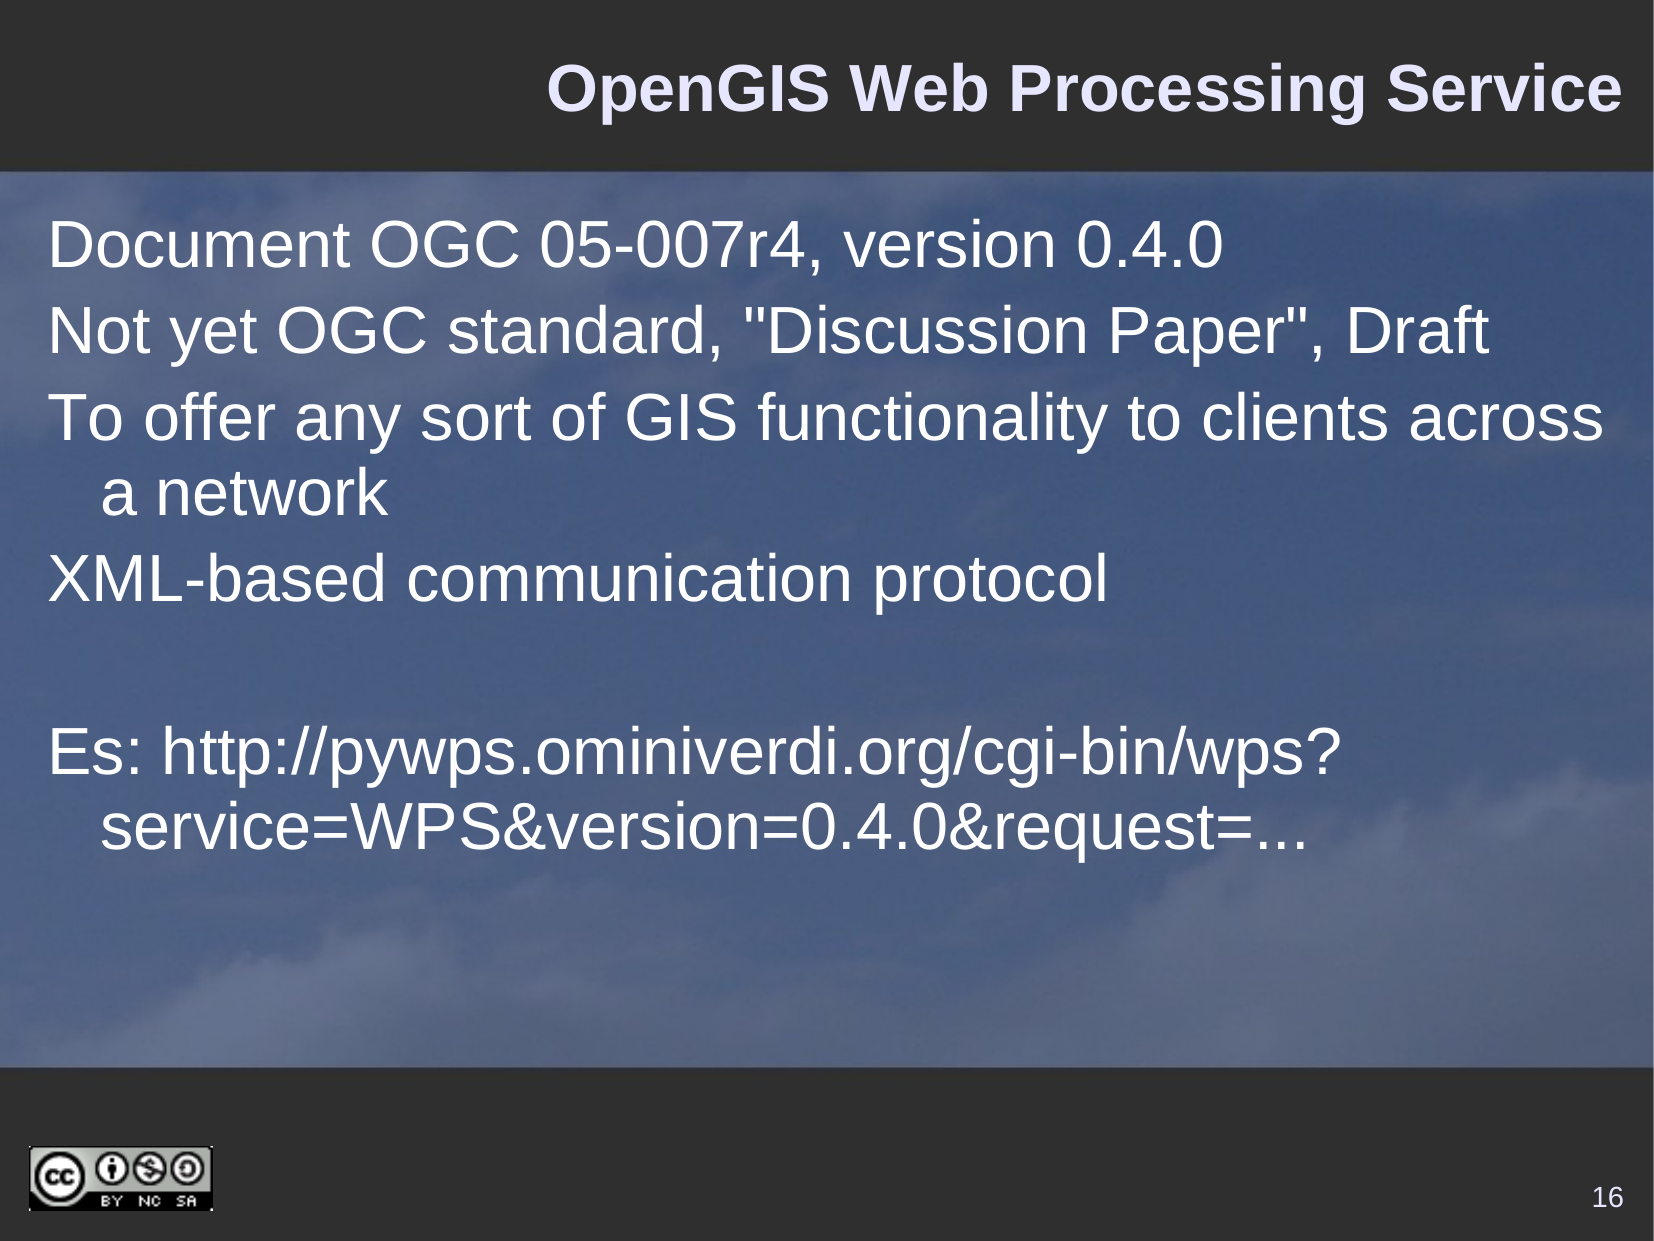

# OpenGIS Web Processing Service
Document OGC 05-007r4, version 0.4.0
Not yet OGC standard, "Discussion Paper", Draft
To offer any sort of GIS functionality to clients across a network
XML-based communication protocol
Es: http://pywps.ominiverdi.org/cgi-bin/wps?service=WPS&version=0.4.0&request=...
2006-06-01
16